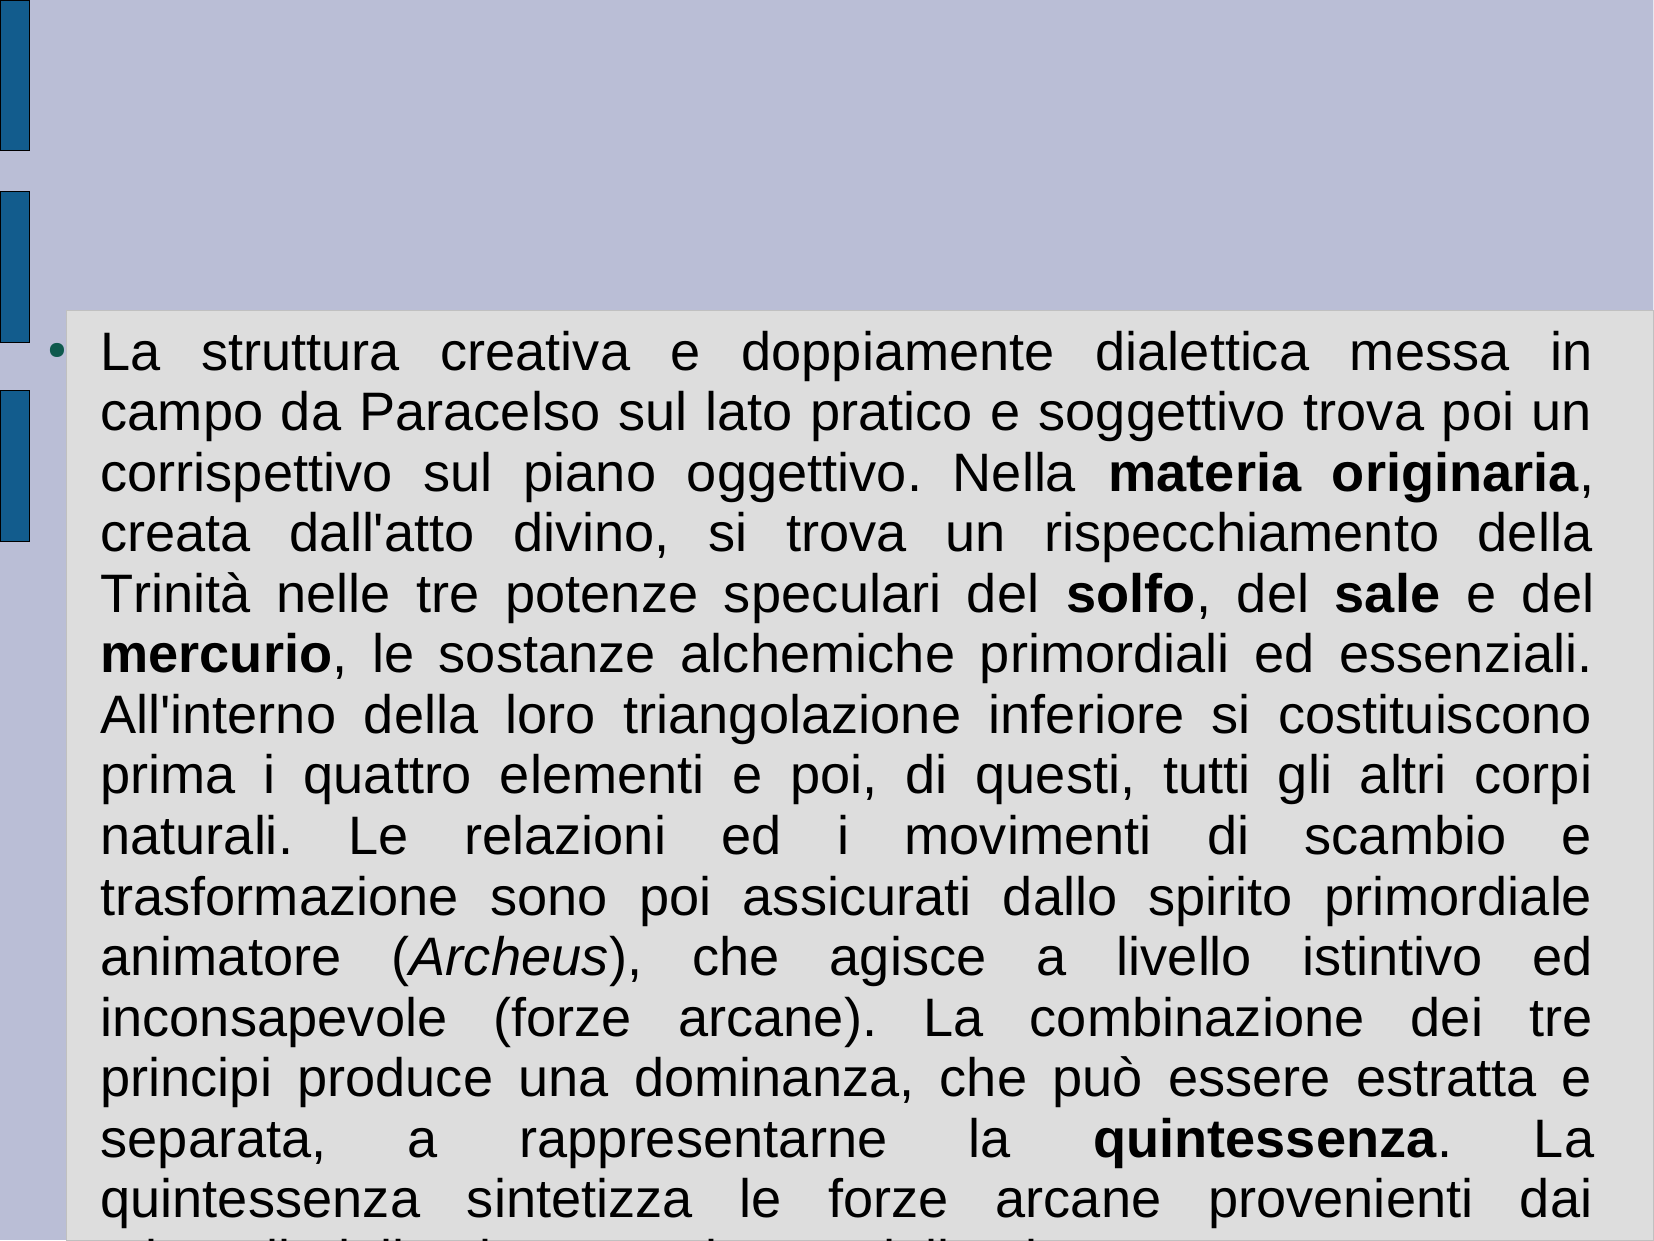

#
La struttura creativa e doppiamente dialettica messa in campo da Paracelso sul lato pratico e soggettivo trova poi un corrispettivo sul piano oggettivo. Nella materia originaria, creata dall'atto divino, si trova un rispecchiamento della Trinità nelle tre potenze speculari del solfo, del sale e del mercurio, le sostanze alchemiche primordiali ed essenziali. All'interno della loro triangolazione inferiore si costituiscono prima i quattro elementi e poi, di questi, tutti gli altri corpi naturali. Le relazioni ed i movimenti di scambio e trasformazione sono poi assicurati dallo spirito primordiale animatore (Archeus), che agisce a livello istintivo ed inconsapevole (forze arcane). La combinazione dei tre principi produce una dominanza, che può essere estratta e separata, a rappresentarne la quintessenza. La quintessenza sintetizza le forze arcane provenienti dai minerali, dalle pietre preziose e dalle piante.